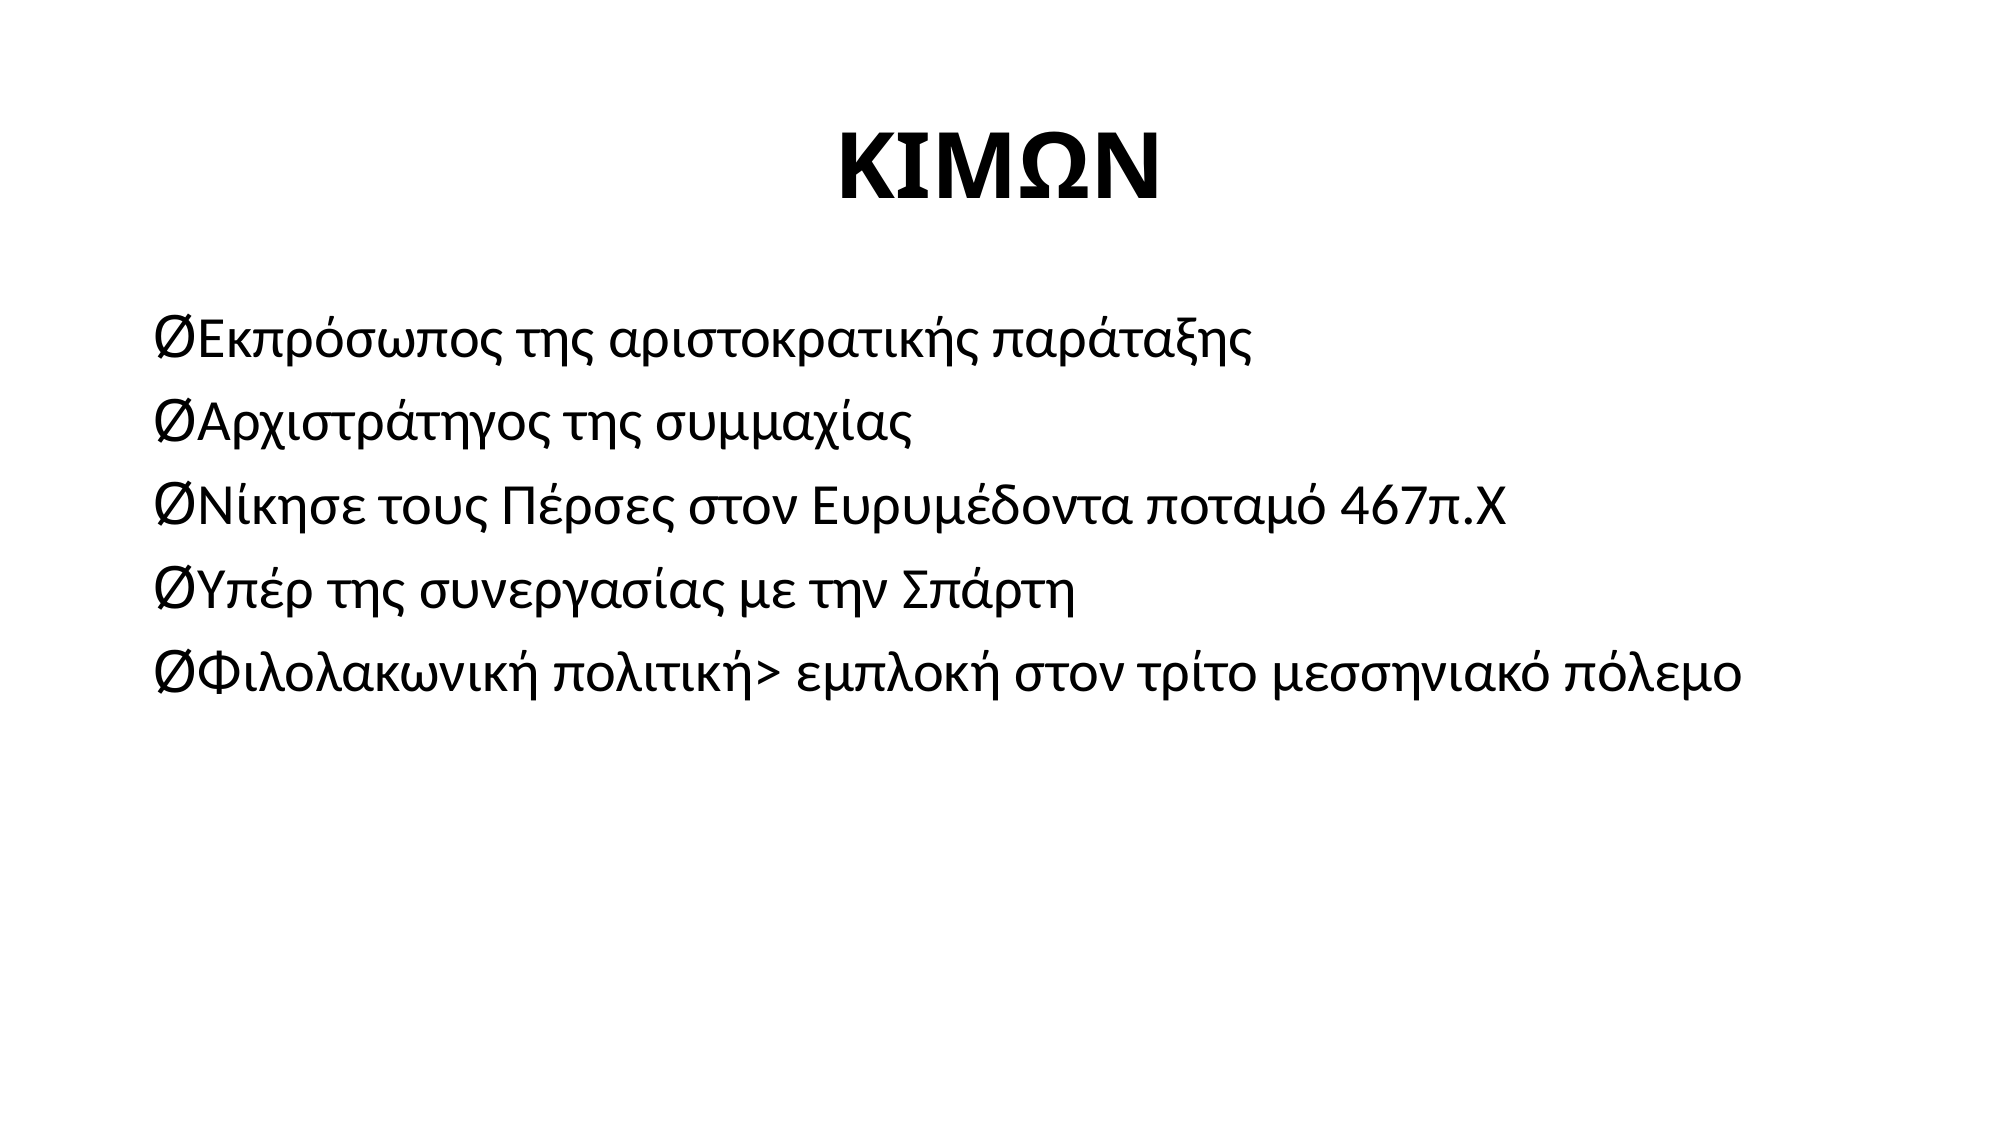

# ΚΙΜΩΝ
Εκπρόσωπος της αριστοκρατικής παράταξης
Αρχιστράτηγος της συμμαχίας
Νίκησε τους Πέρσες στον Ευρυμέδοντα ποταμό 467π.Χ
Υπέρ της συνεργασίας με την Σπάρτη
Φιλολακωνική πολιτική> εμπλοκή στον τρίτο μεσσηνιακό πόλεμο